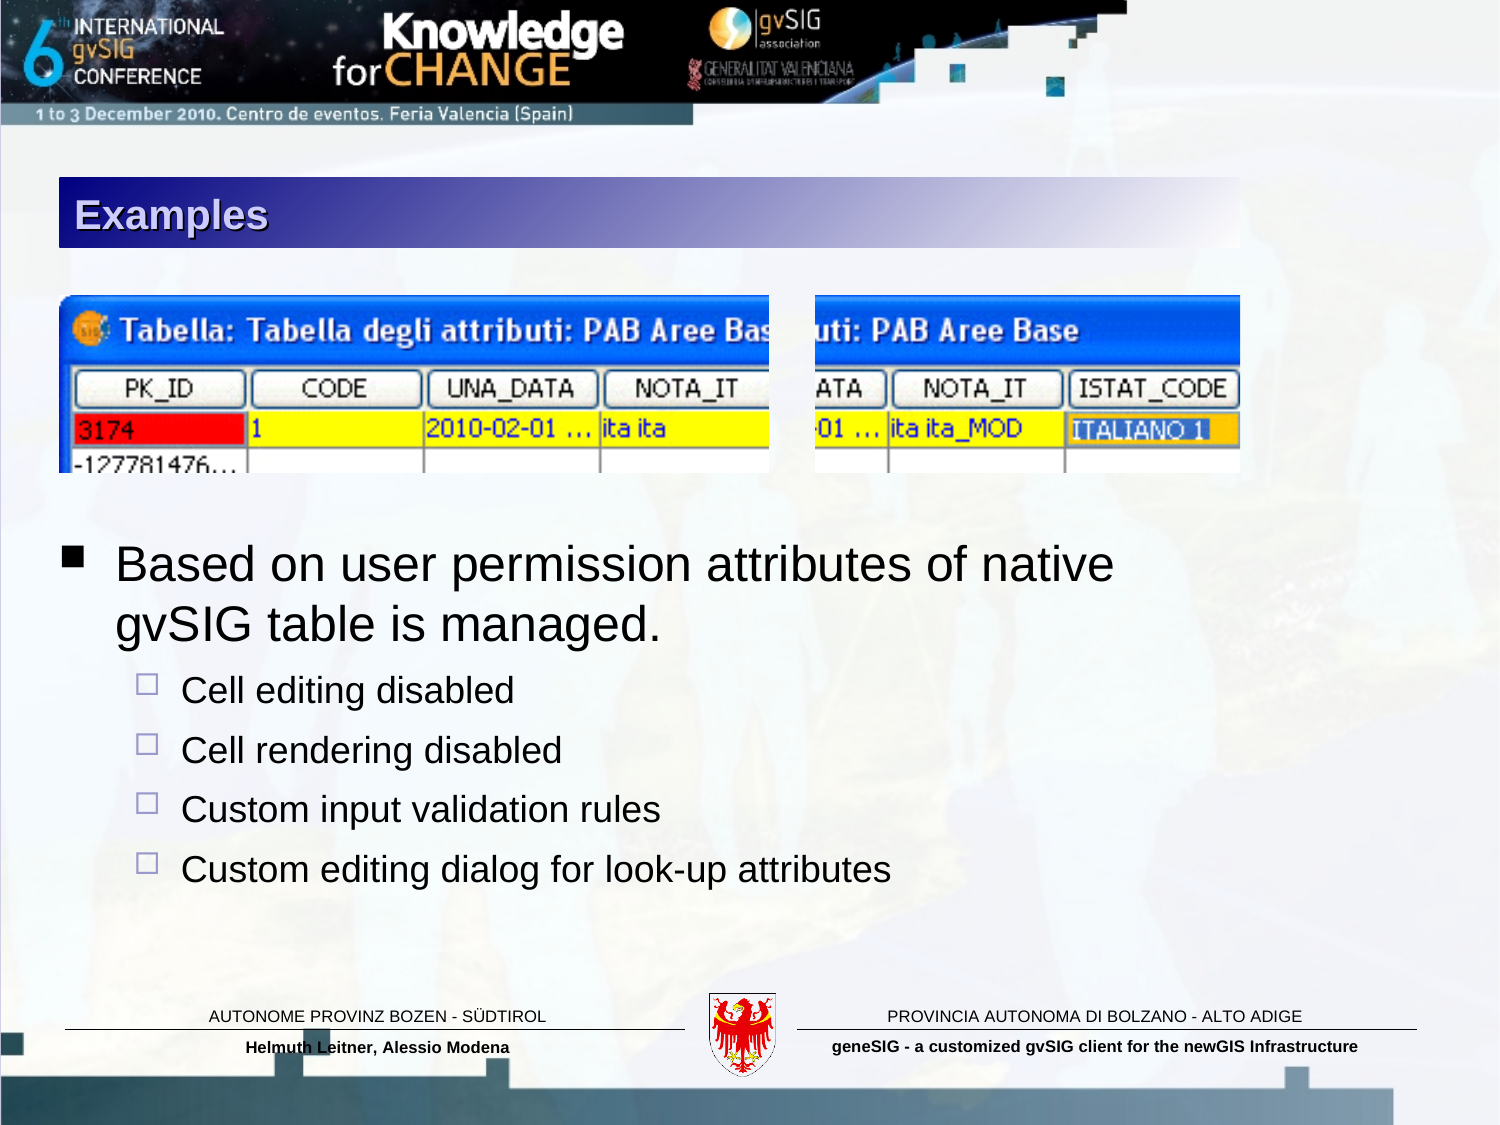

Examples
# Based on user permission attributes of native gvSIG table is managed.
Cell editing disabled
Cell rendering disabled
Custom input validation rules
Custom editing dialog for look-up attributes